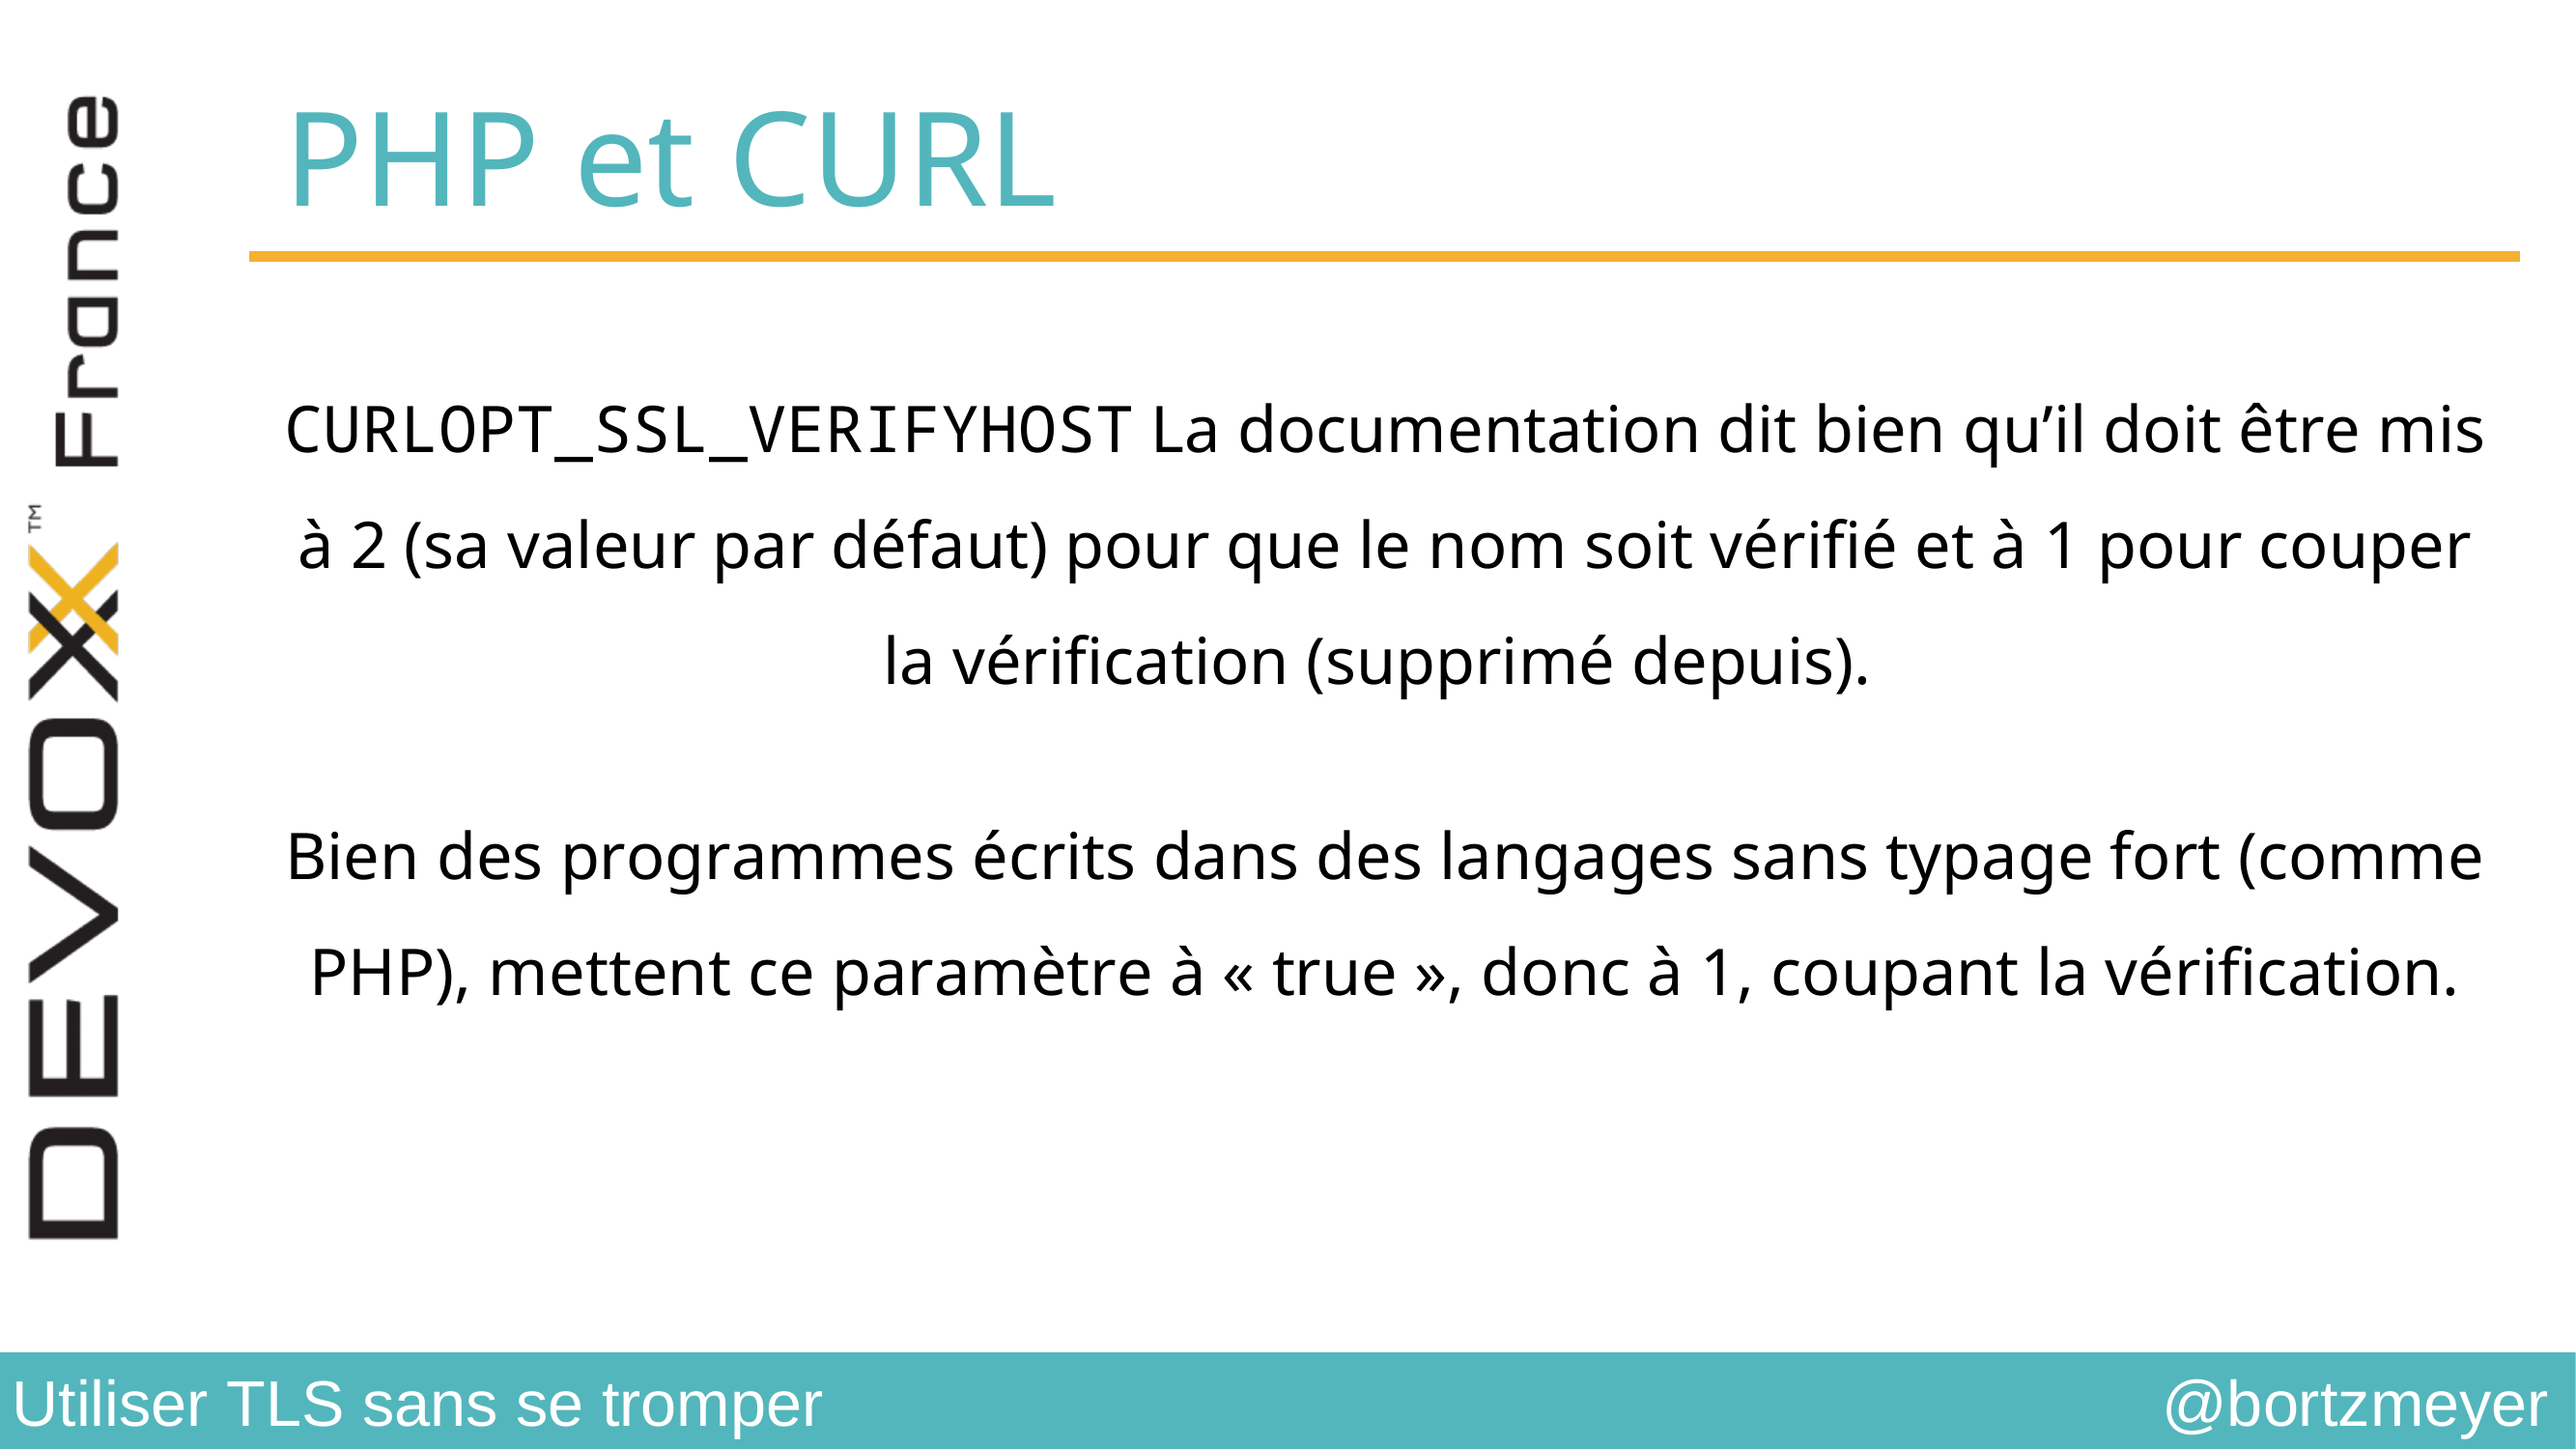

PHP et CURL
CURLOPT_SSL_VERIFYHOST La documentation dit bien qu’il doit être mis à 2 (sa valeur par défaut) pour que le nom soit vérifié et à 1 pour couper la vérification (supprimé depuis).
Bien des programmes écrits dans des langages sans typage fort (comme PHP), mettent ce paramètre à « true », donc à 1, coupant la vérification.